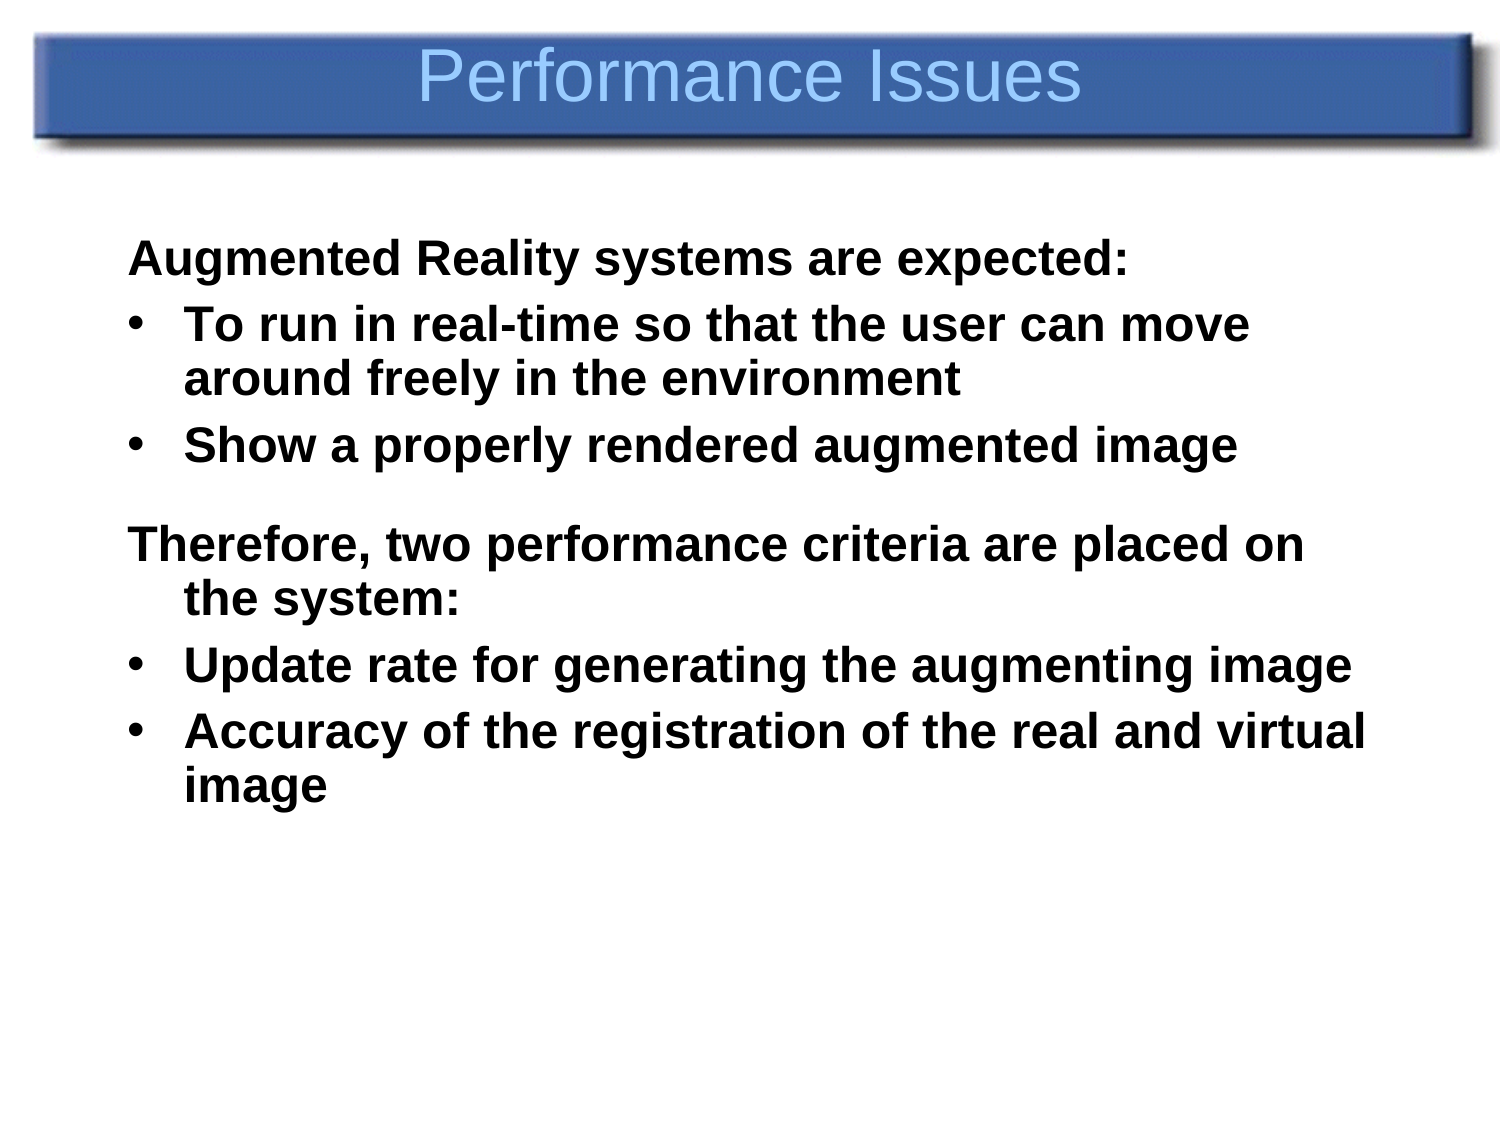

# Performance Issues
Augmented Reality systems are expected:
To run in real-time so that the user can move around freely in the environment
Show a properly rendered augmented image
Therefore, two performance criteria are placed on the system:
Update rate for generating the augmenting image
Accuracy of the registration of the real and virtual image